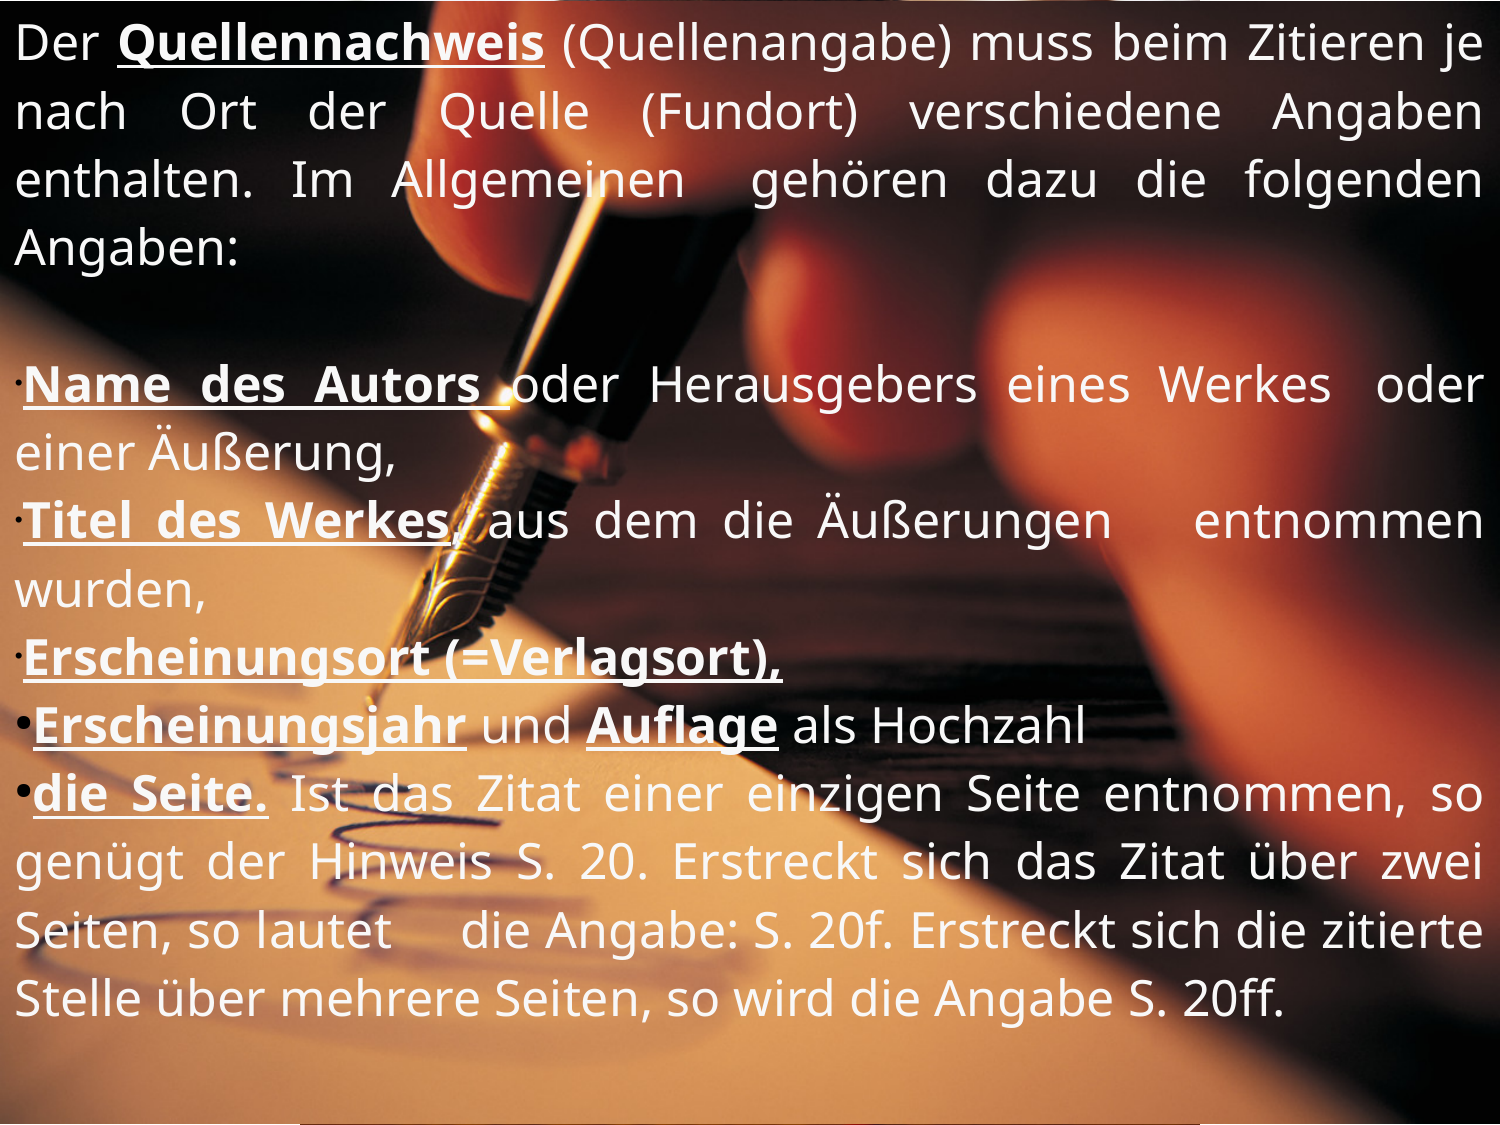

Der Quellennachweis (Quellenangabe) muss beim Zitieren je nach Ort der Quelle (Fundort) verschiedene Angaben enthalten. Im Allgemeinen 	gehören dazu die folgenden Angaben:
Name des Autors oder Herausgebers eines Werkes 	oder einer Äußerung,
Titel des Werkes, aus dem die Äußerungen 	entnommen wurden,
Erscheinungsort (=Verlagsort),
Erscheinungsjahr und Auflage als Hochzahl
die Seite. Ist das Zitat einer einzigen Seite entnommen, so genügt der Hinweis S. 20. Erstreckt sich das Zitat über zwei Seiten, so lautet 	die Angabe: S. 20f. Erstreckt sich die zitierte Stelle über mehrere Seiten, so wird die Angabe S. 20ff.
#